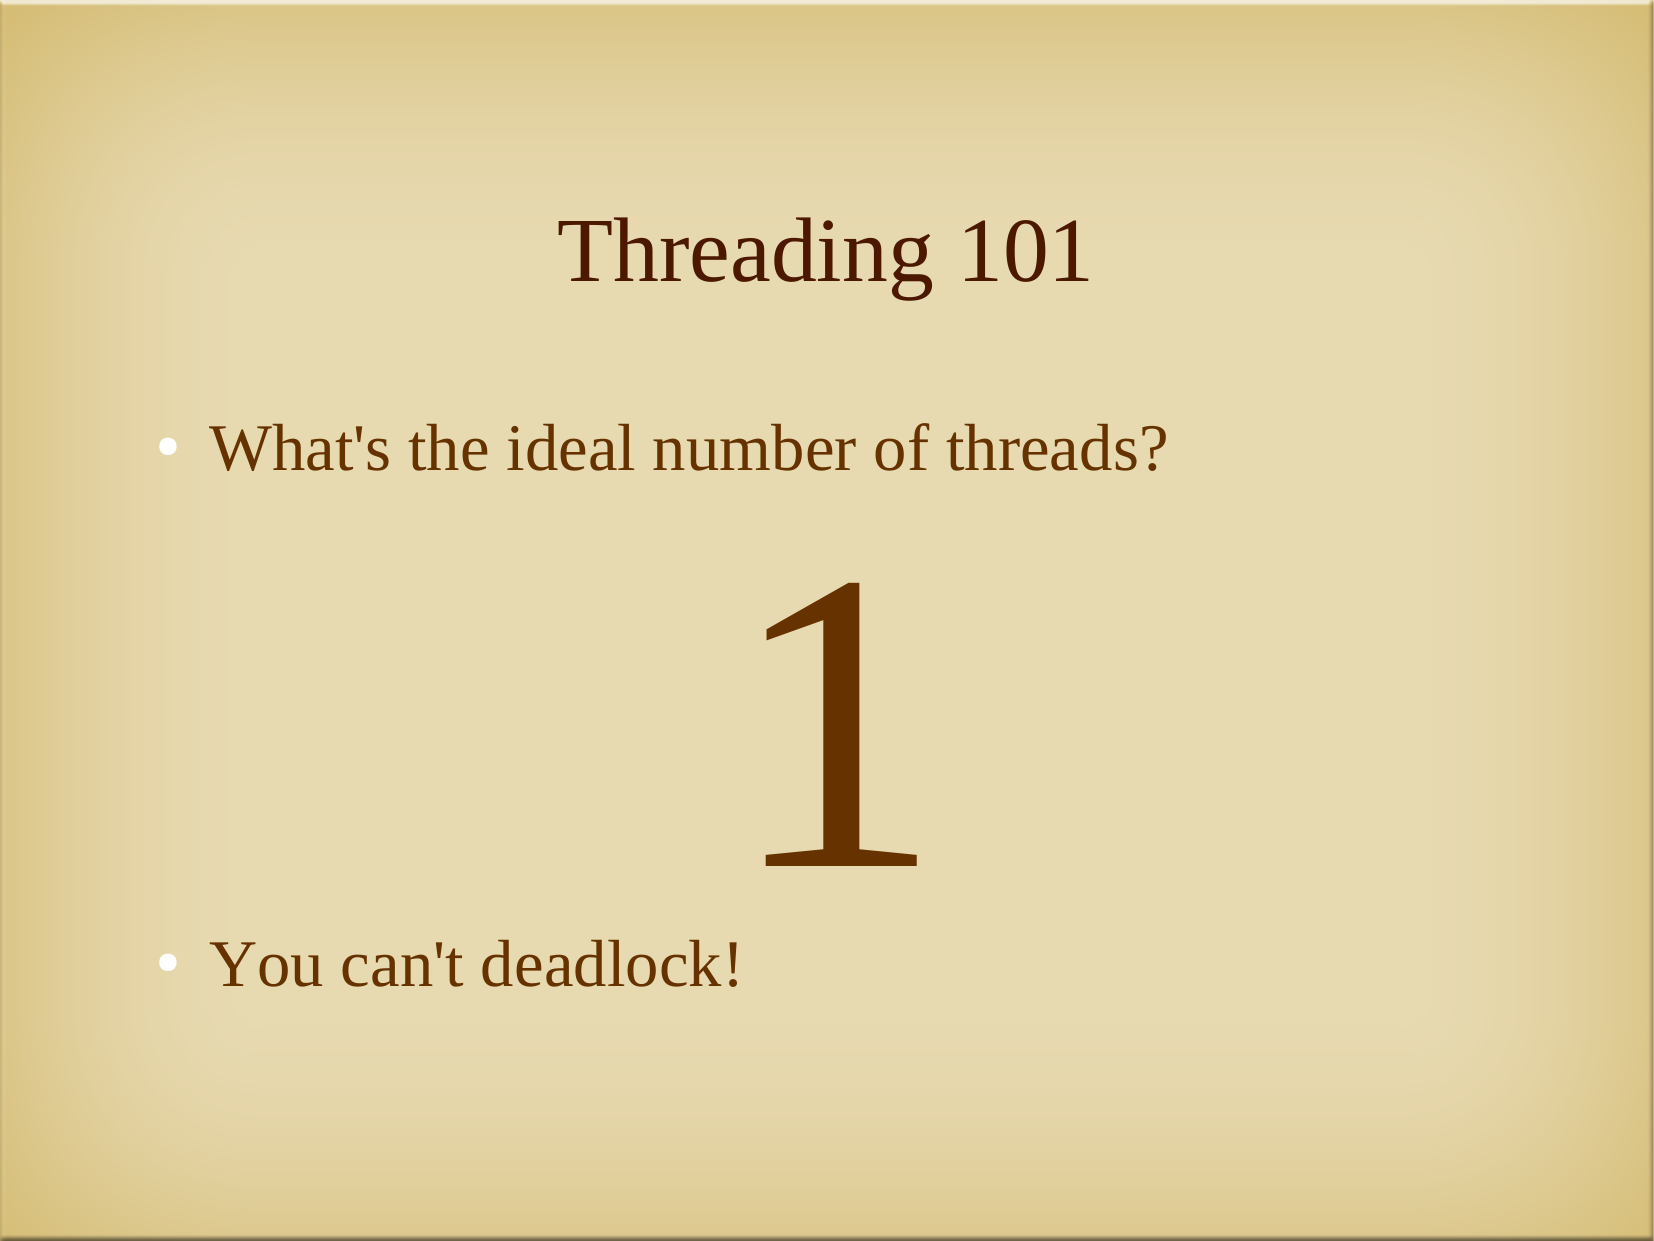

# Threading 101
What's the ideal number of threads?
1
You can't deadlock!